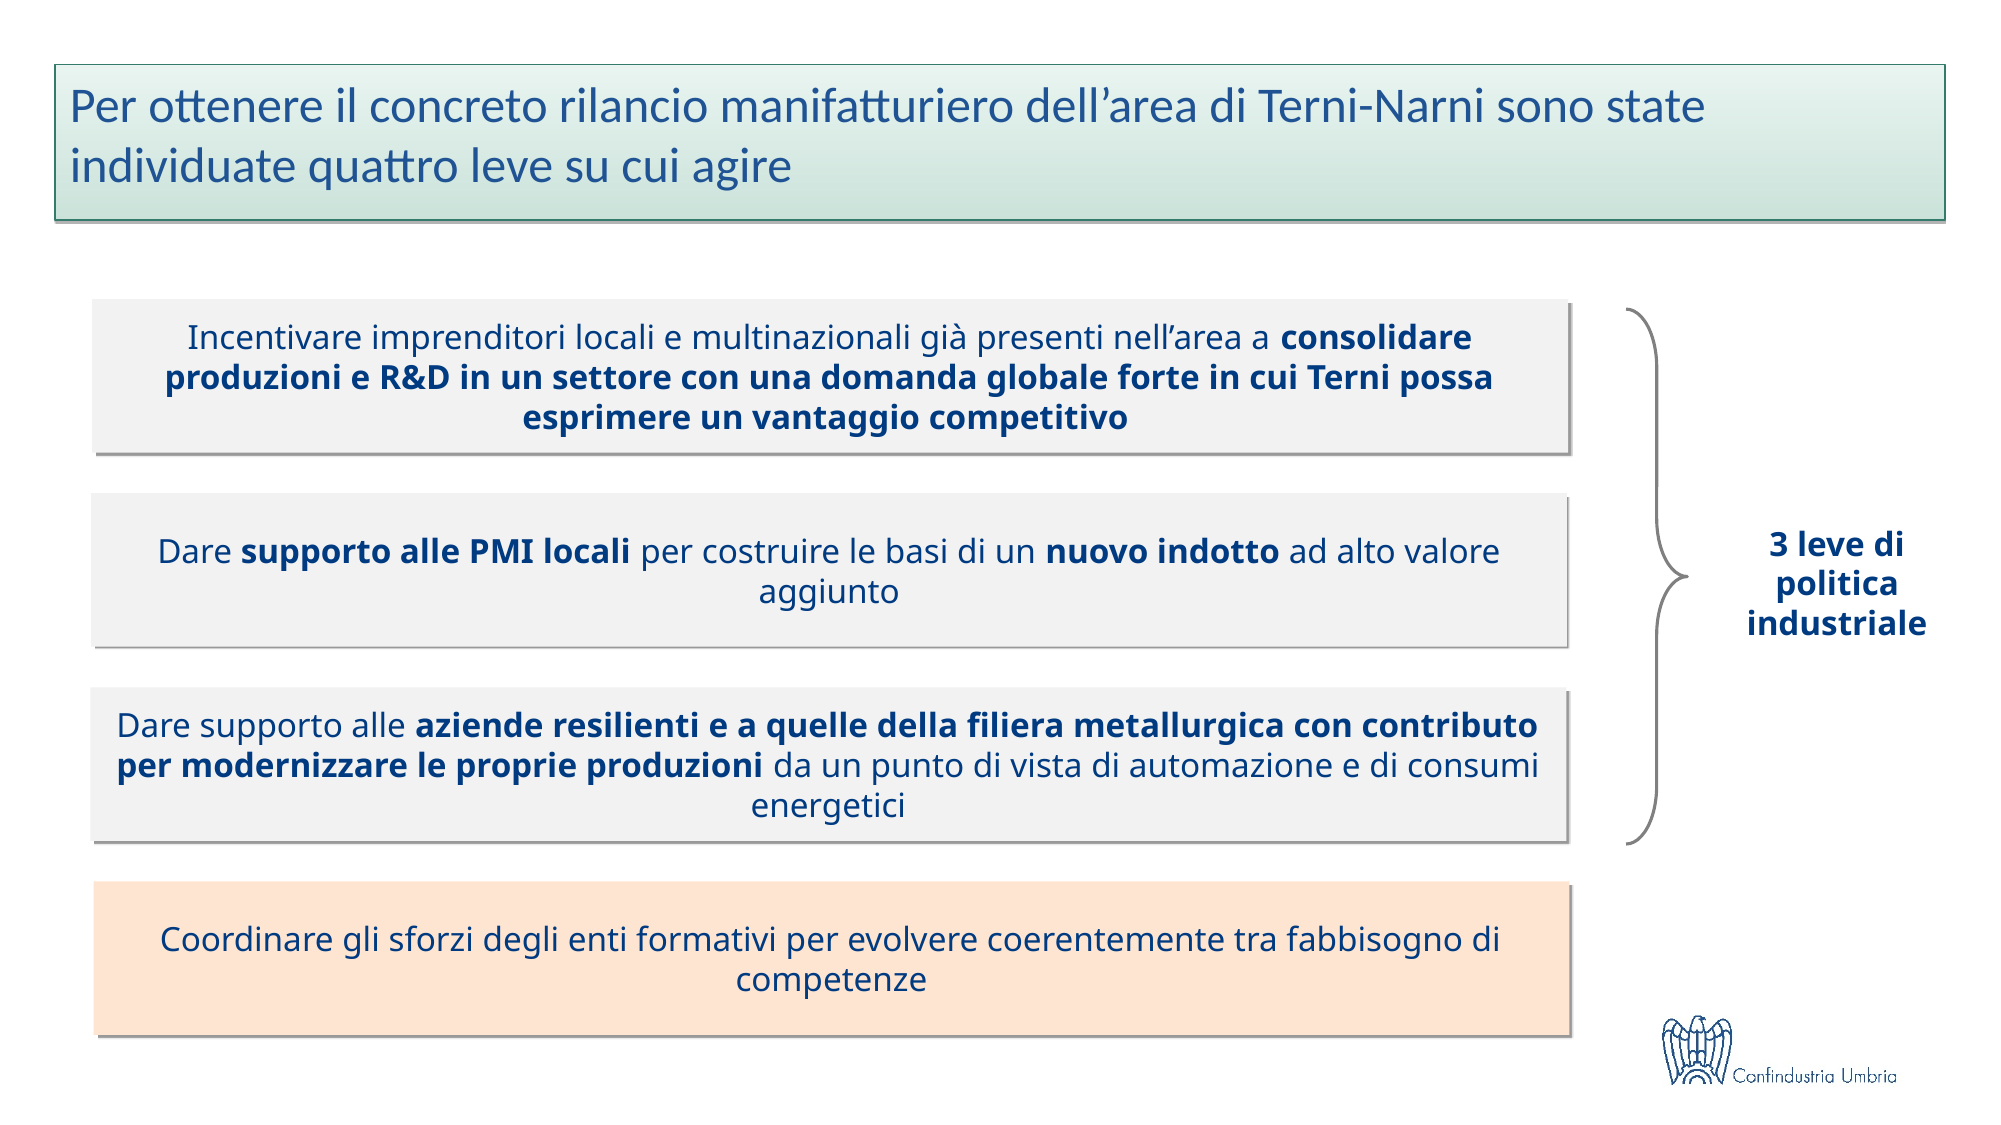

# Per ottenere il concreto rilancio manifatturiero dell’area di Terni-Narni sono state individuate quattro leve su cui agire
Incentivare imprenditori locali e multinazionali già presenti nell’area a consolidare produzioni e R&D in un settore con una domanda globale forte in cui Terni possa esprimere un vantaggio competitivo
Dare supporto alle PMI locali per costruire le basi di un nuovo indotto ad alto valore aggiunto
3 leve di politica industriale
Dare supporto alle aziende resilienti e a quelle della filiera metallurgica con contributo per modernizzare le proprie produzioni da un punto di vista di automazione e di consumi energetici
Coordinare gli sforzi degli enti formativi per evolvere coerentemente tra fabbisogno di competenze